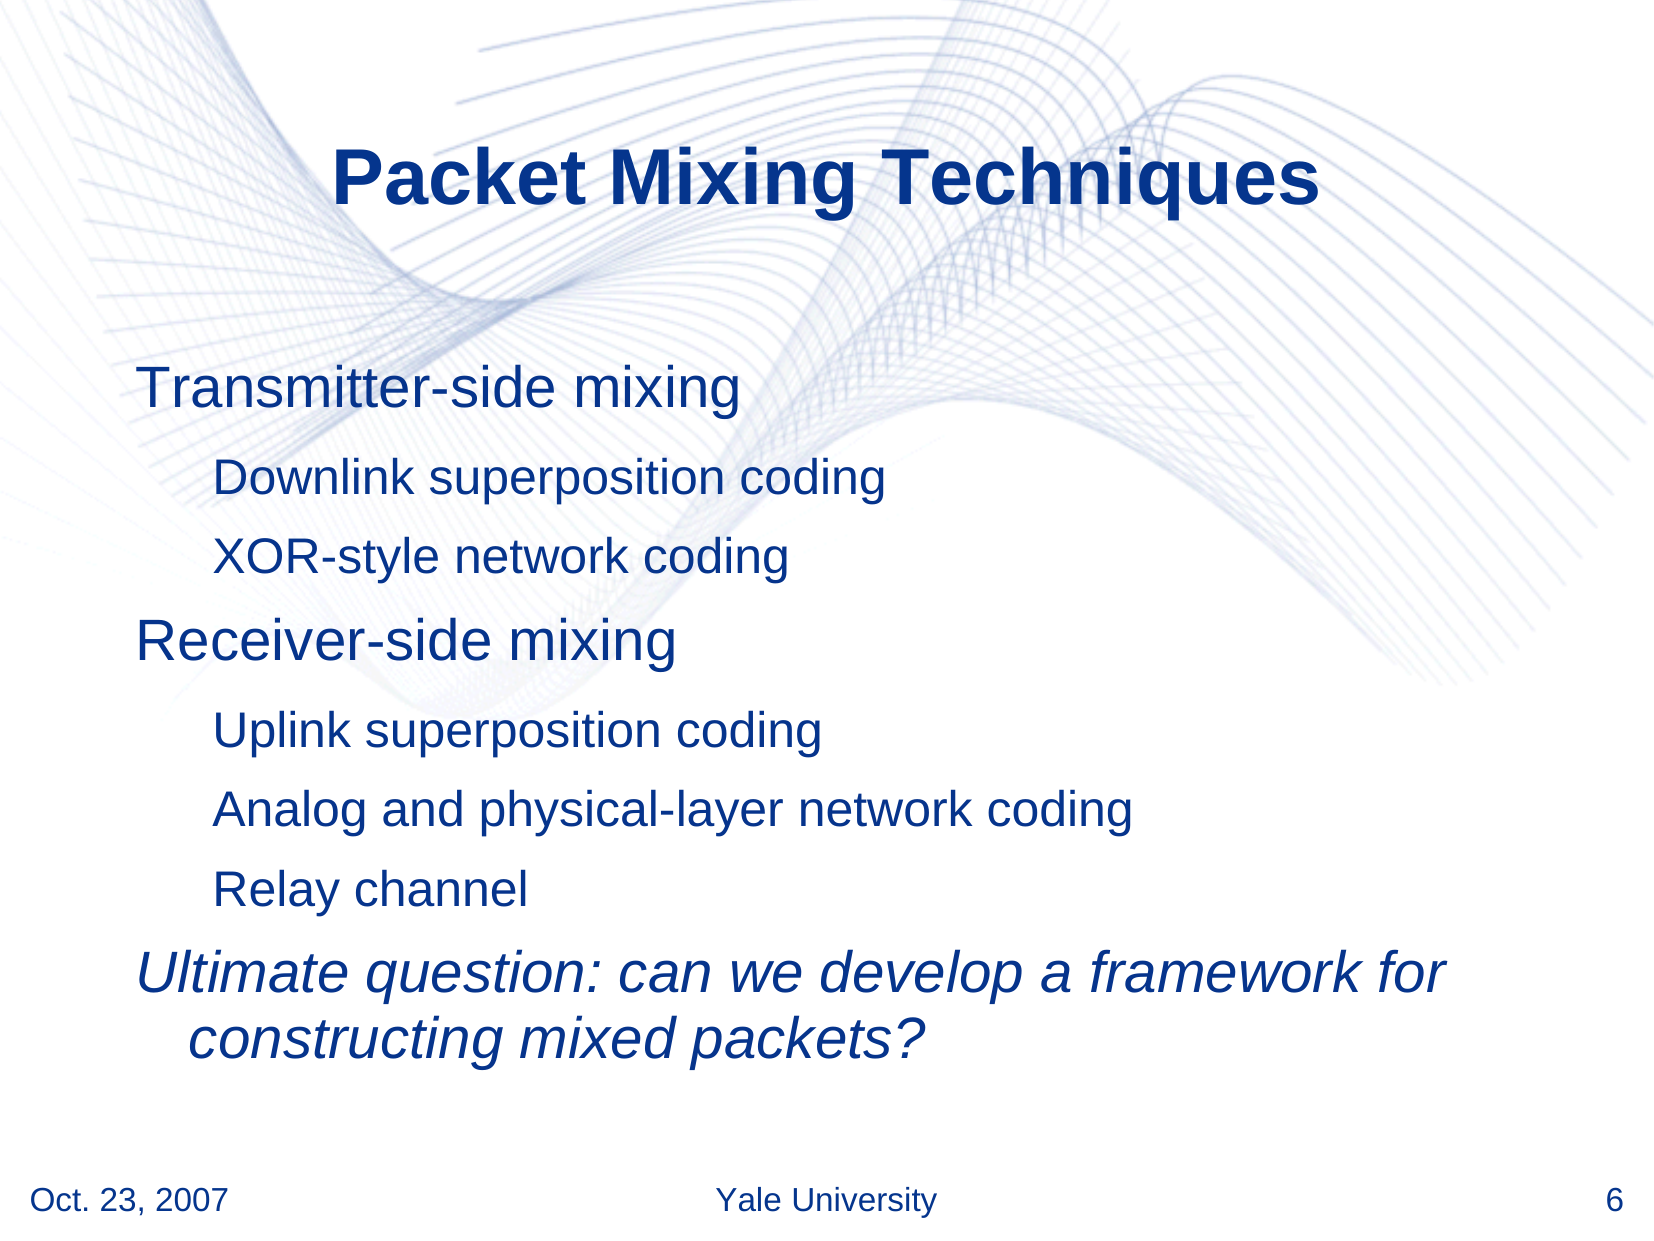

# Packet Mixing Techniques
Transmitter-side mixing
Downlink superposition coding
XOR-style network coding
Receiver-side mixing
Uplink superposition coding
Analog and physical-layer network coding
Relay channel
Ultimate question: can we develop a framework for constructing mixed packets?
Oct. 23, 2007
Yale University
6